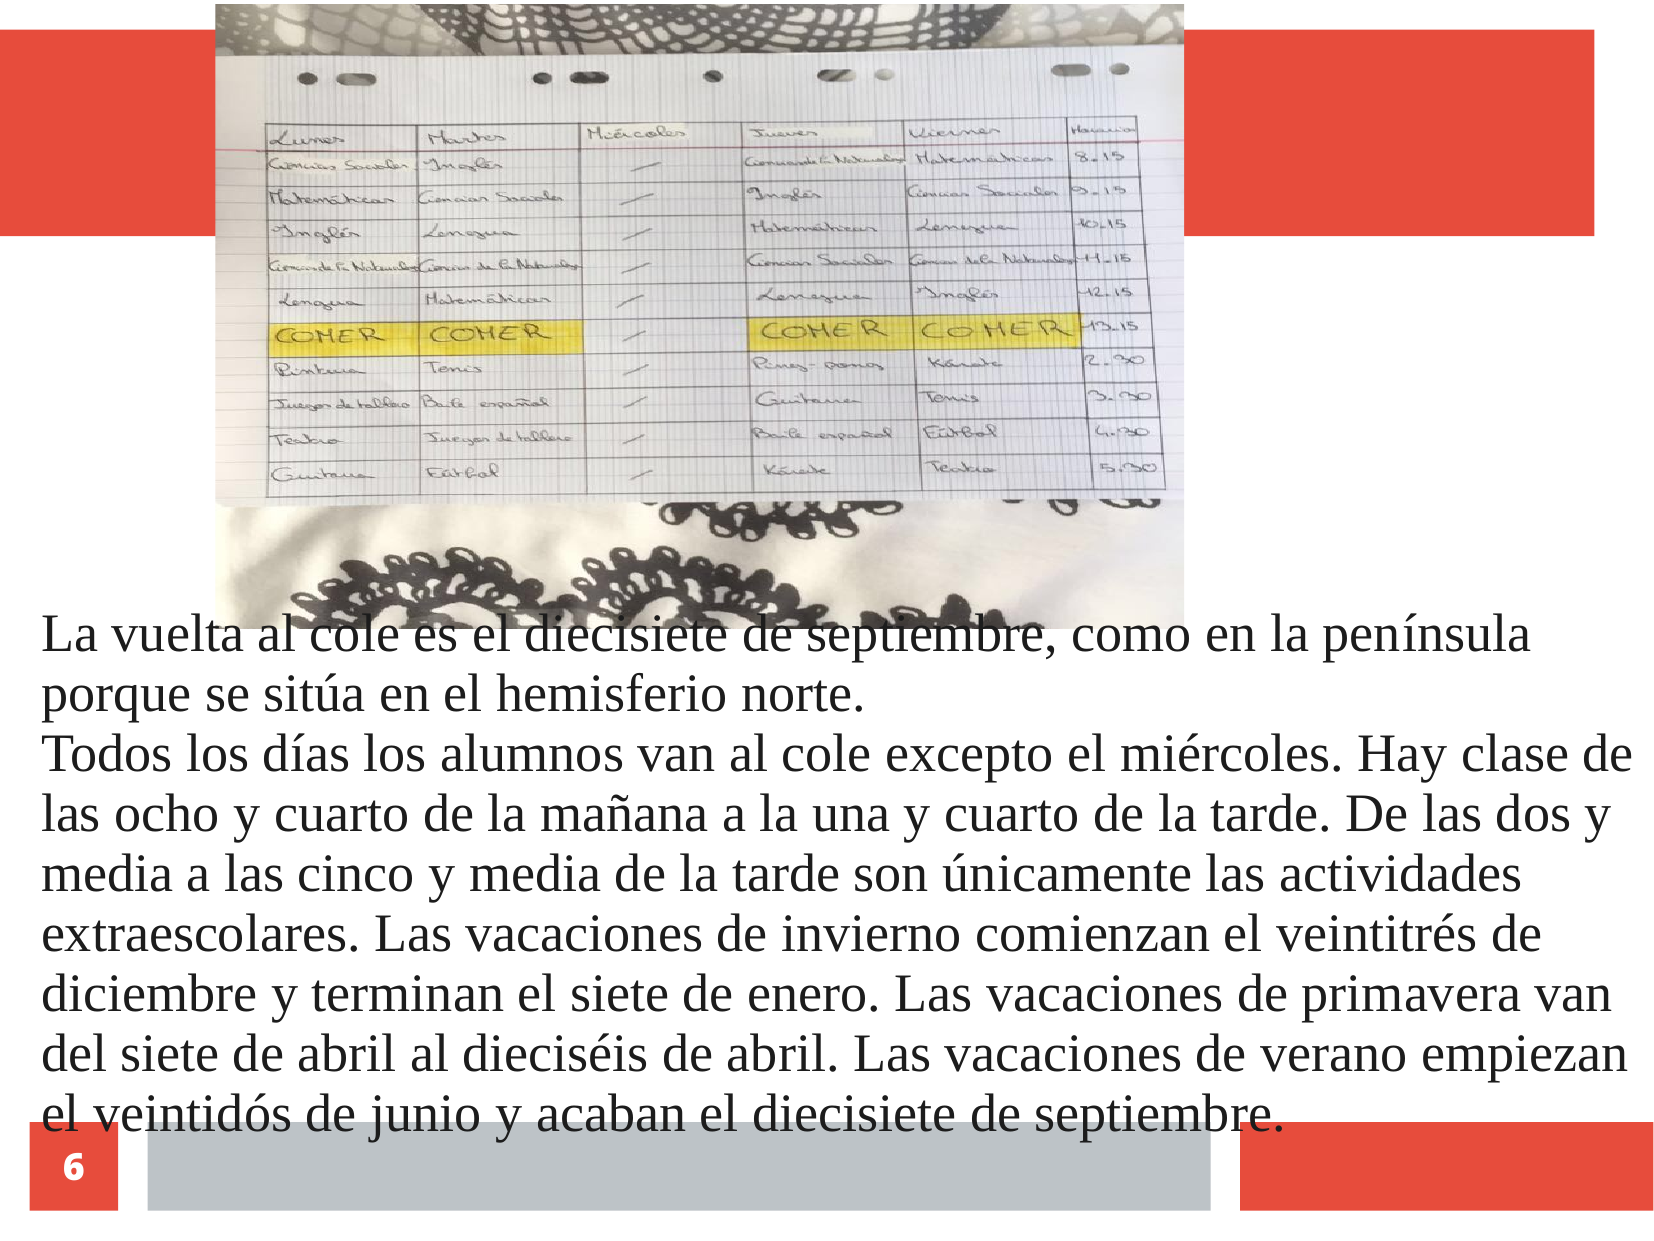

# La vuelta al cole es el diecisiete de septiembre, como en la península porque se sitúa en el hemisferio norte.
Todos los días los alumnos van al cole excepto el miércoles. Hay clase de las ocho y cuarto de la mañana a la una y cuarto de la tarde. De las dos y media a las cinco y media de la tarde son únicamente las actividades extraescolares. Las vacaciones de invierno comienzan el veintitrés de diciembre y terminan el siete de enero. Las vacaciones de primavera van del siete de abril al dieciséis de abril. Las vacaciones de verano empiezan el veintidós de junio y acaban el diecisiete de septiembre.
6